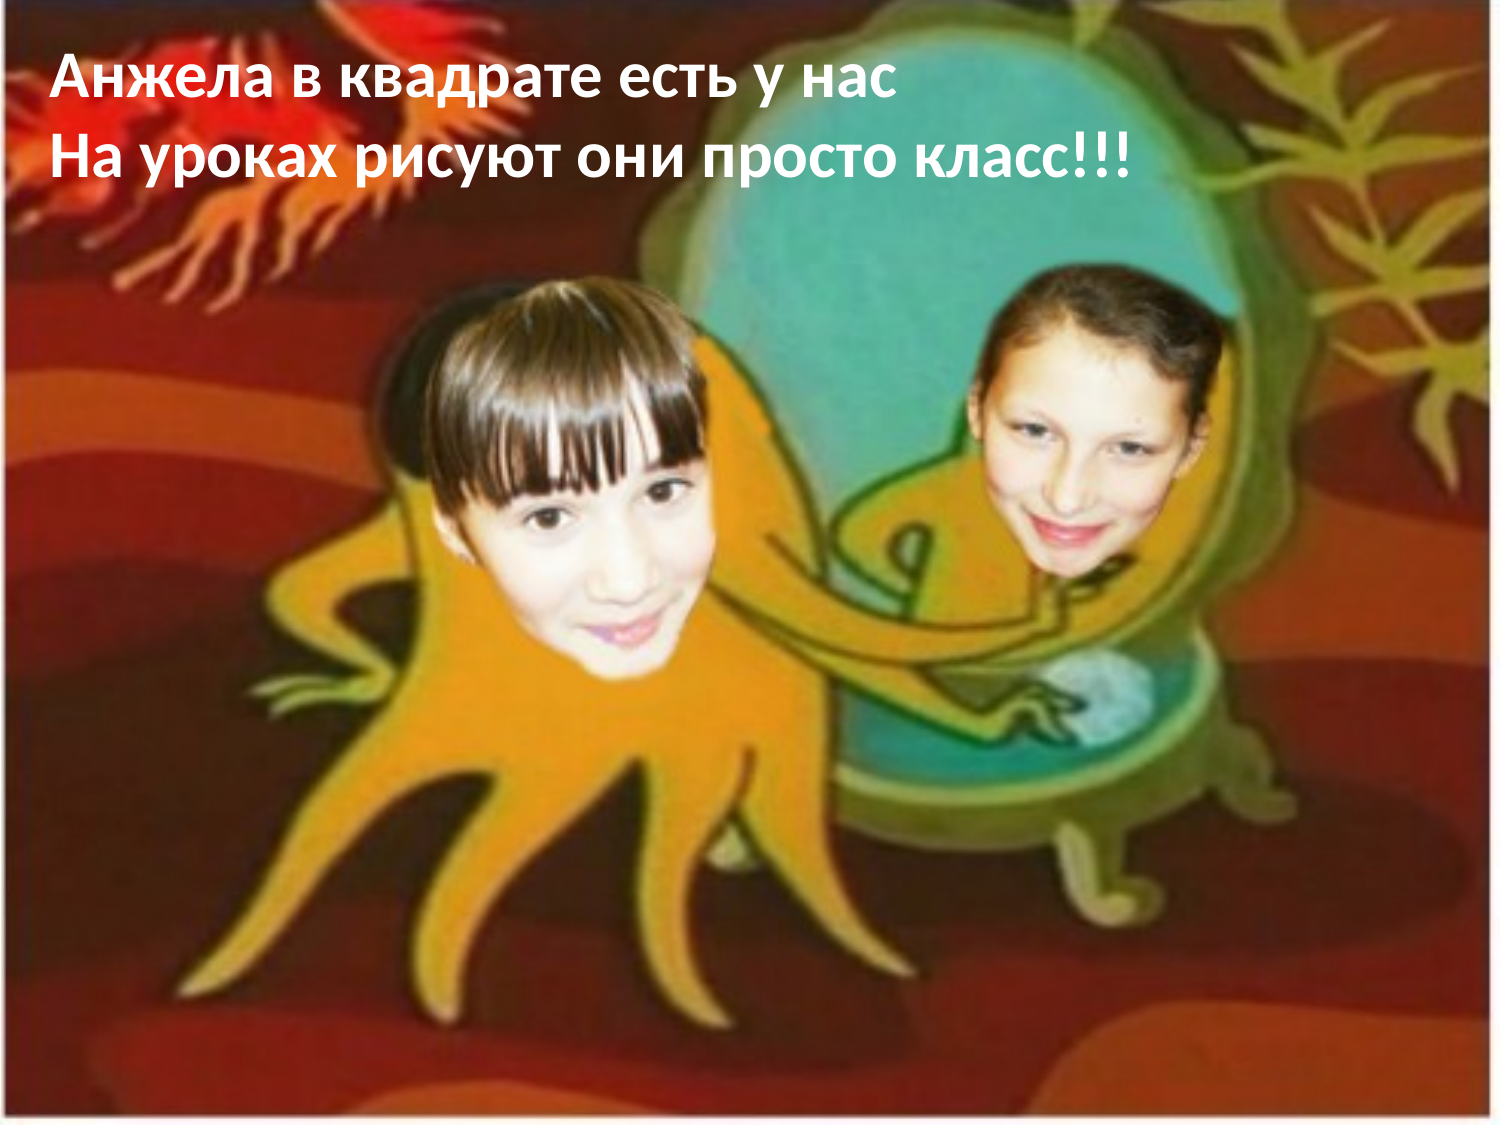

Анжела в квадрате есть у нас
На уроках рисуют они просто класс!!!
#